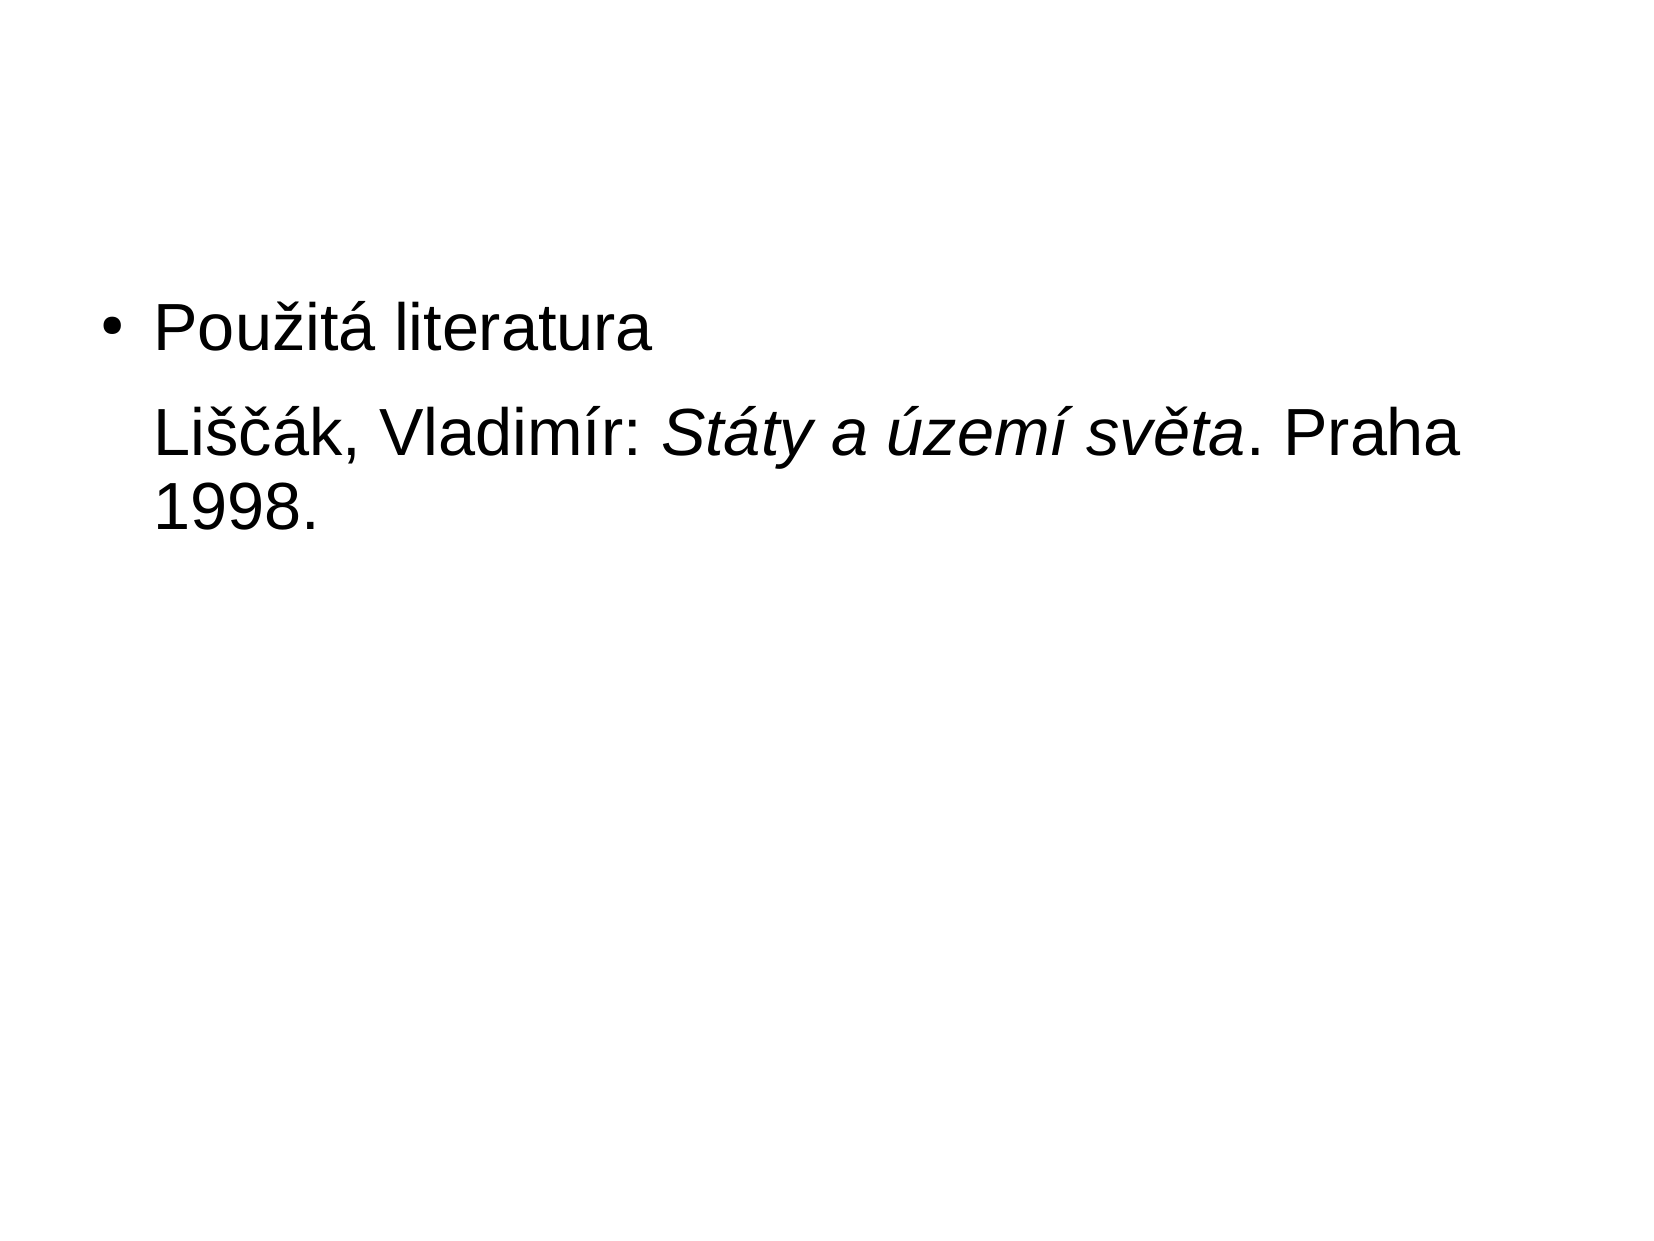

#
Použitá literatura
Liščák, Vladimír: Státy a území světa. Praha 1998.